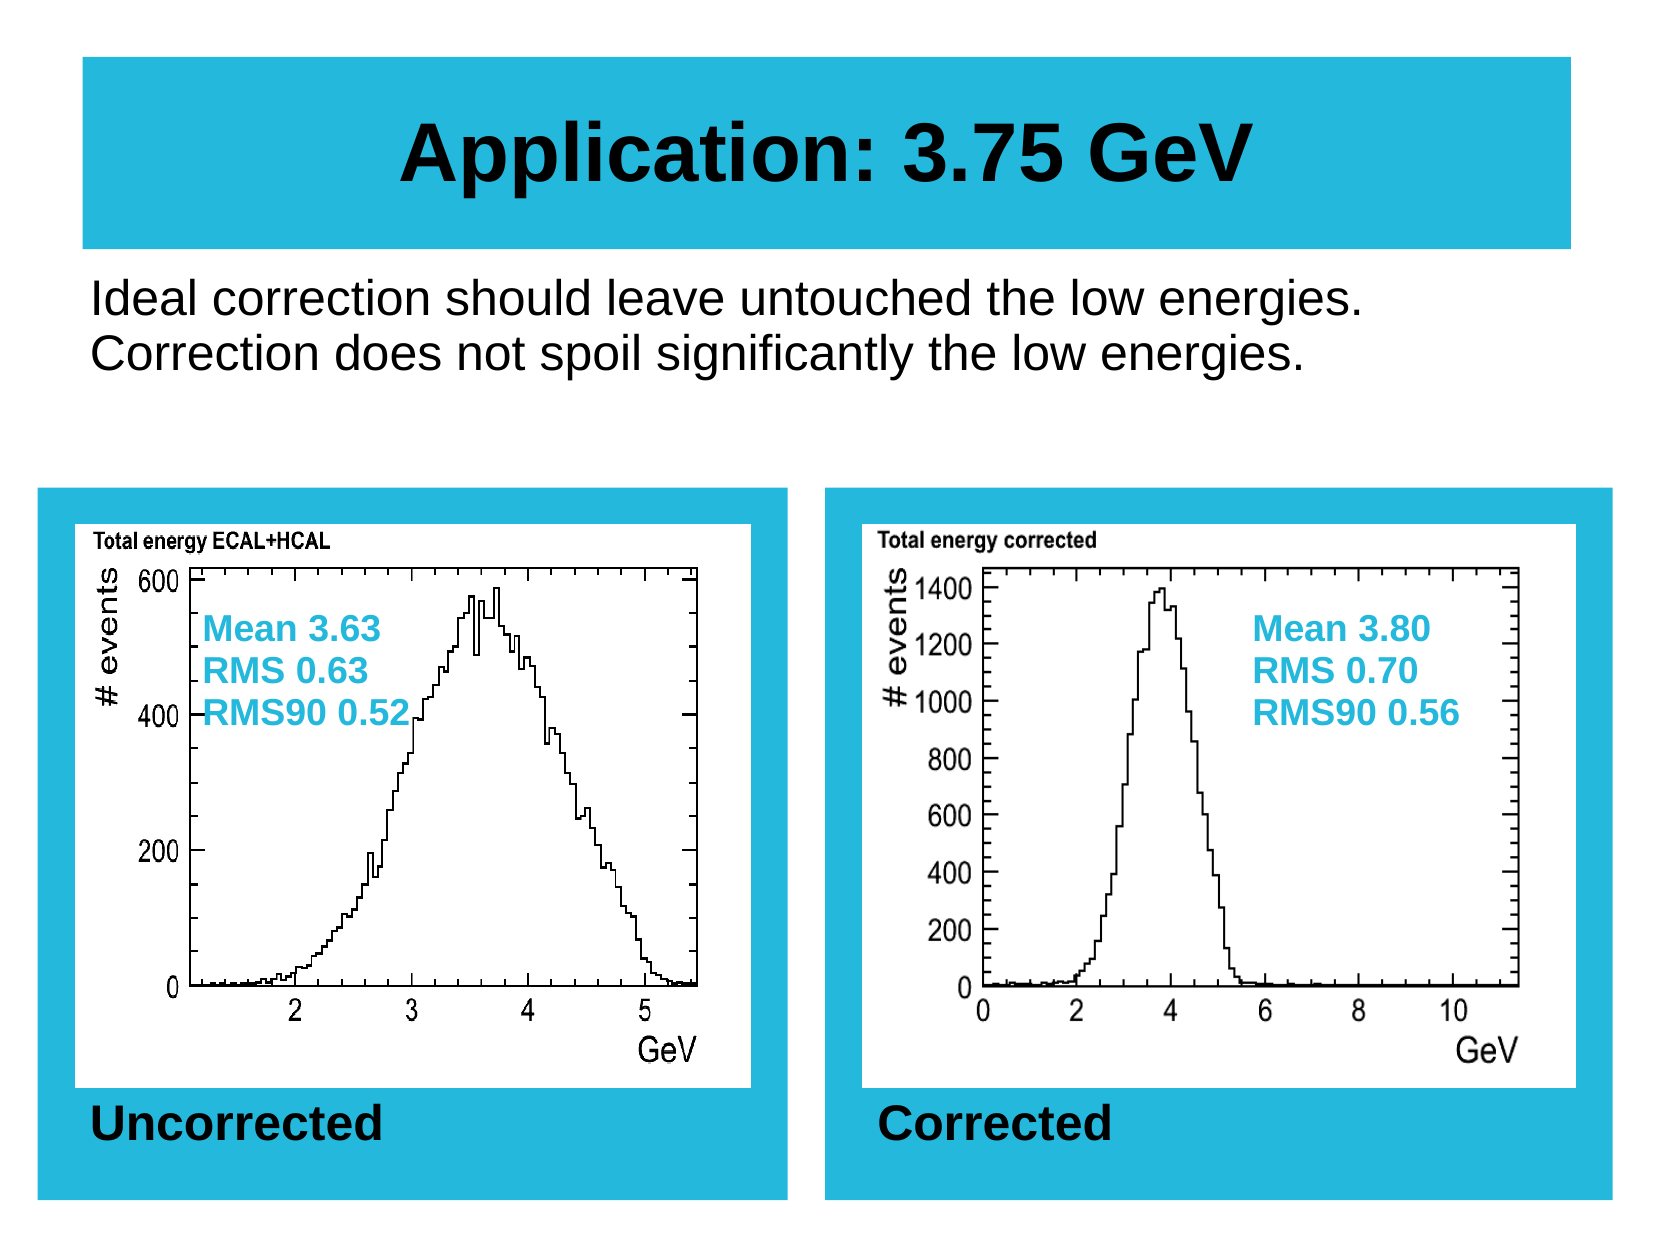

# Application: 3.75 GeV
Ideal correction should leave untouched the low energies.
Correction does not spoil significantly the low energies.
Mean 3.63
RMS 0.63
RMS90 0.52
Mean 3.80
RMS 0.70
RMS90 0.56
Uncorrected
Corrected
24